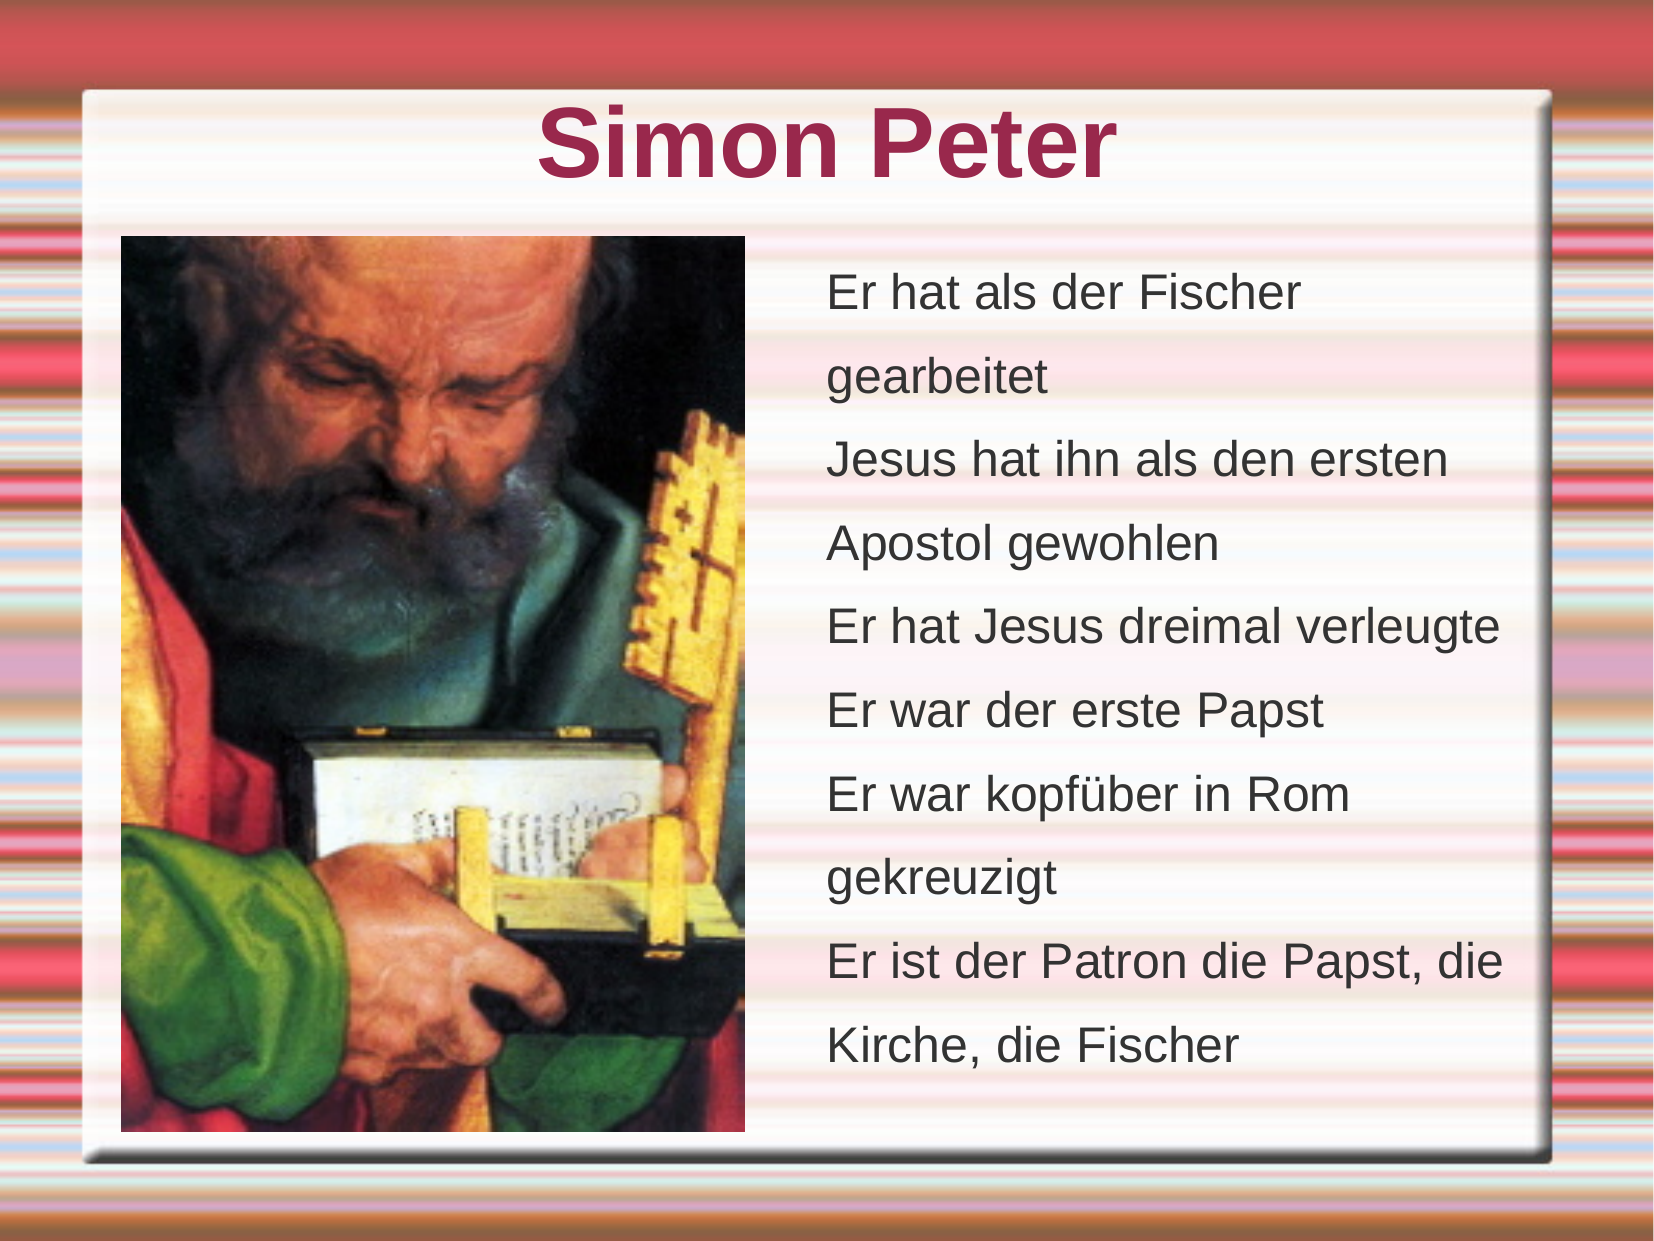

# Simon Peter
Er hat als der Fischer gearbeitet
Jesus hat ihn als den ersten Apostol gewohlen
Er hat Jesus dreimal verleugte
Er war der erste Papst
Er war kopfüber in Rom gekreuzigt
Er ist der Patron die Papst, die Kirche, die Fischer